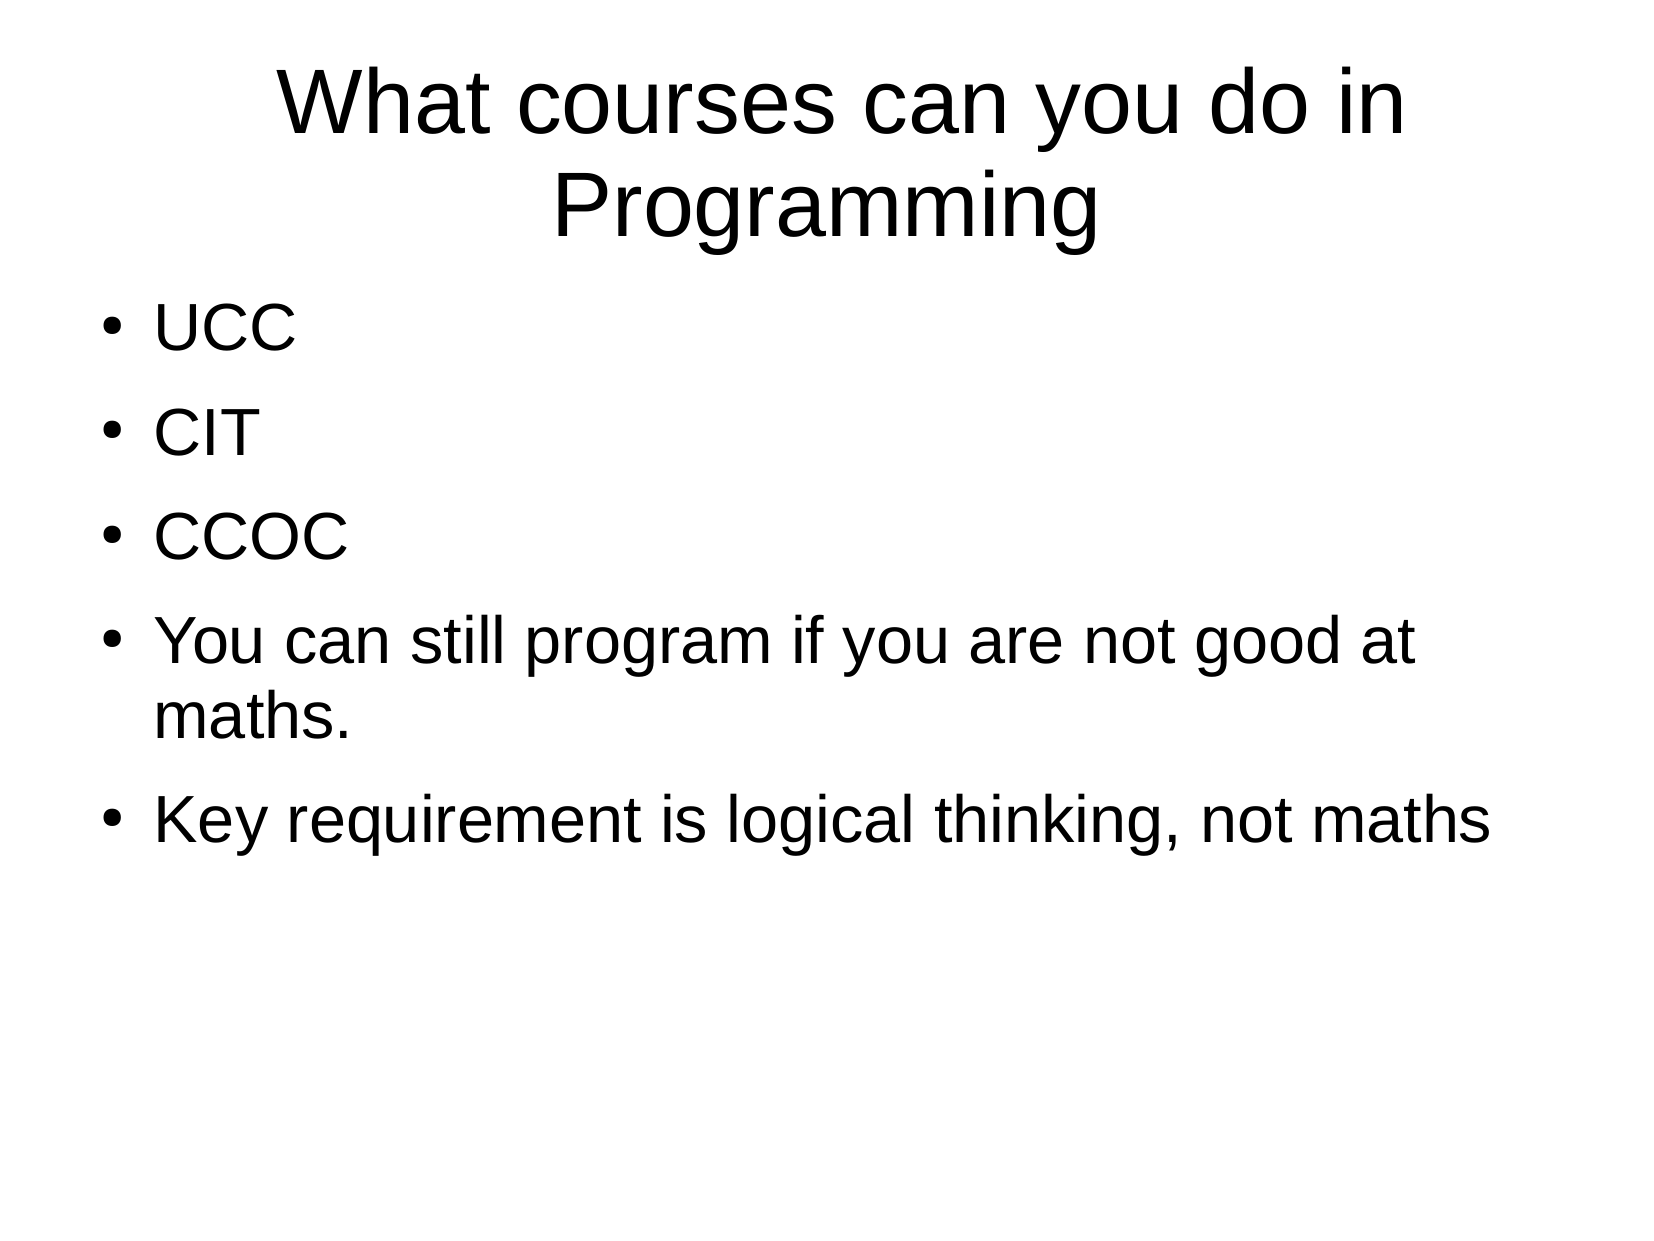

# What courses can you do in Programming
UCC
CIT
CCOC
You can still program if you are not good at maths.
Key requirement is logical thinking, not maths